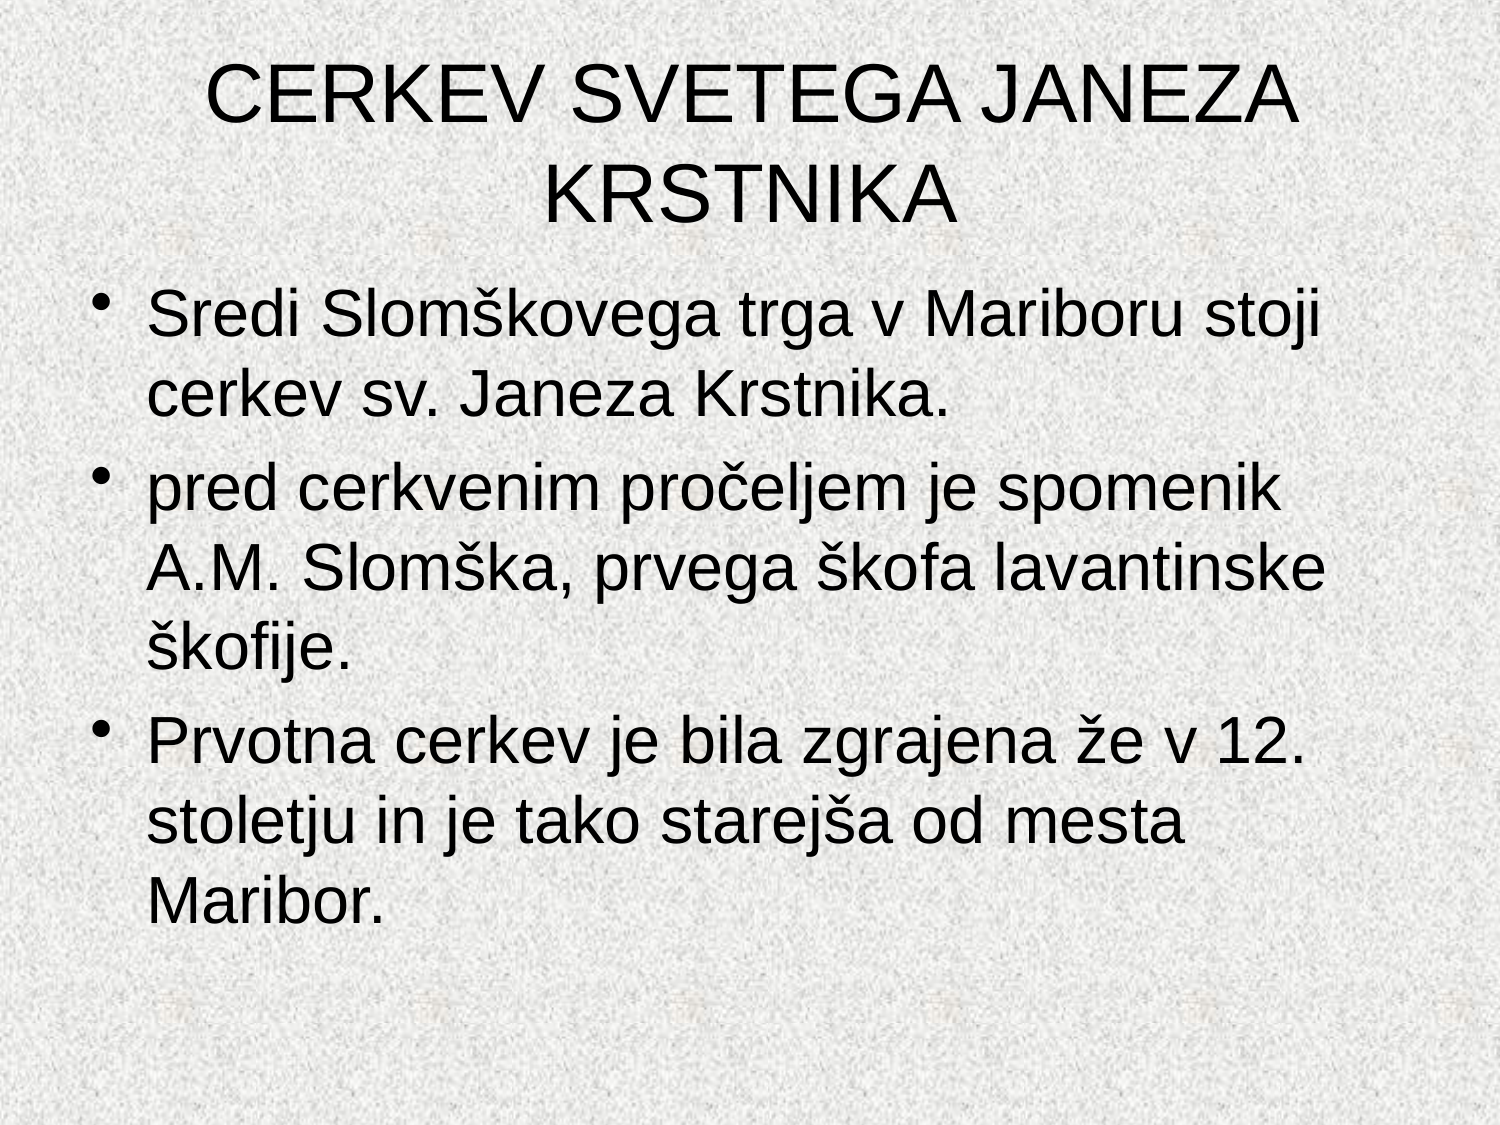

# CERKEV SVETEGA JANEZA KRSTNIKA
Sredi Slomškovega trga v Mariboru stoji cerkev sv. Janeza Krstnika.
pred cerkvenim pročeljem je spomenik A.M. Slomška, prvega škofa lavantinske škofije.
Prvotna cerkev je bila zgrajena že v 12. stoletju in je tako starejša od mesta Maribor.